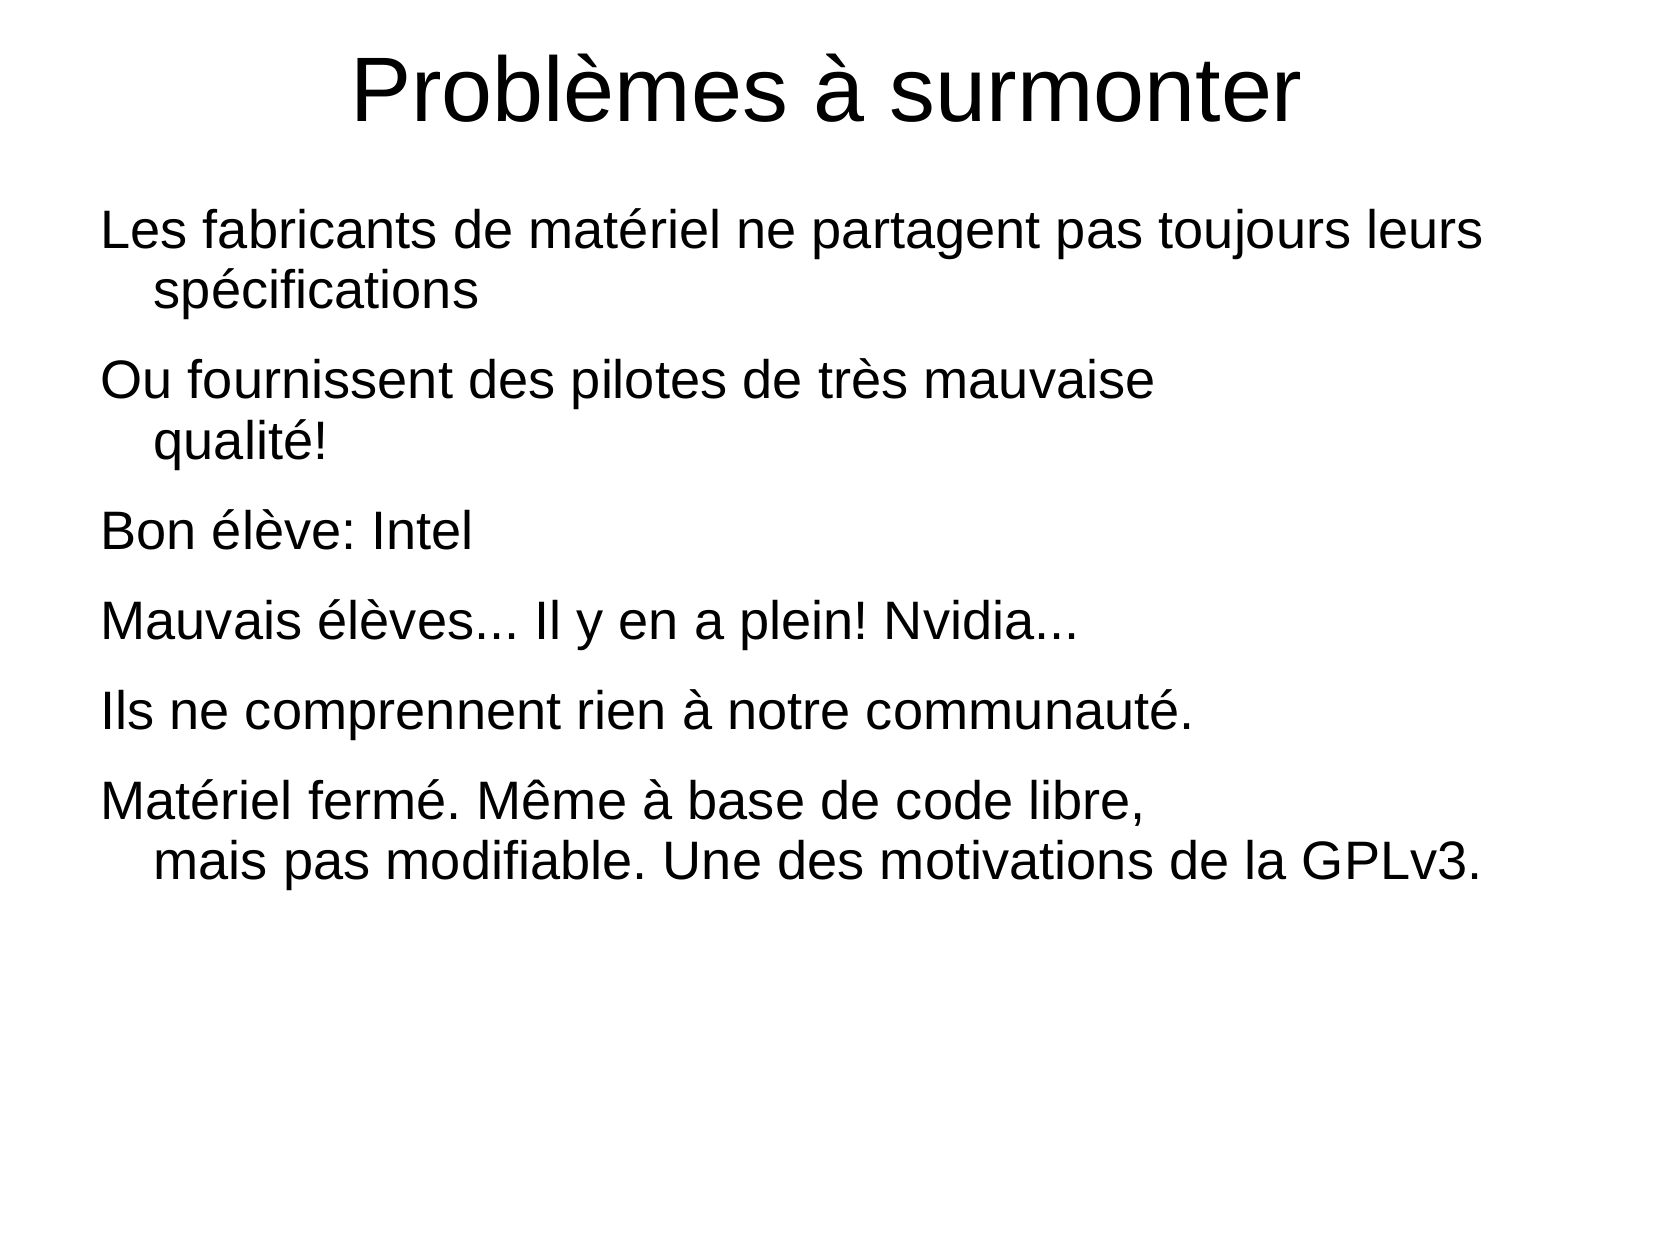

# Problèmes à surmonter
Les fabricants de matériel ne partagent pas toujours leurs spécifications
Ou fournissent des pilotes de très mauvaise
qualité!
Bon élève: Intel
Mauvais élèves... Il y en a plein! Nvidia...
Ils ne comprennent rien à notre communauté.
Matériel fermé. Même à base de code libre,
mais pas modifiable. Une des motivations de la GPLv3.